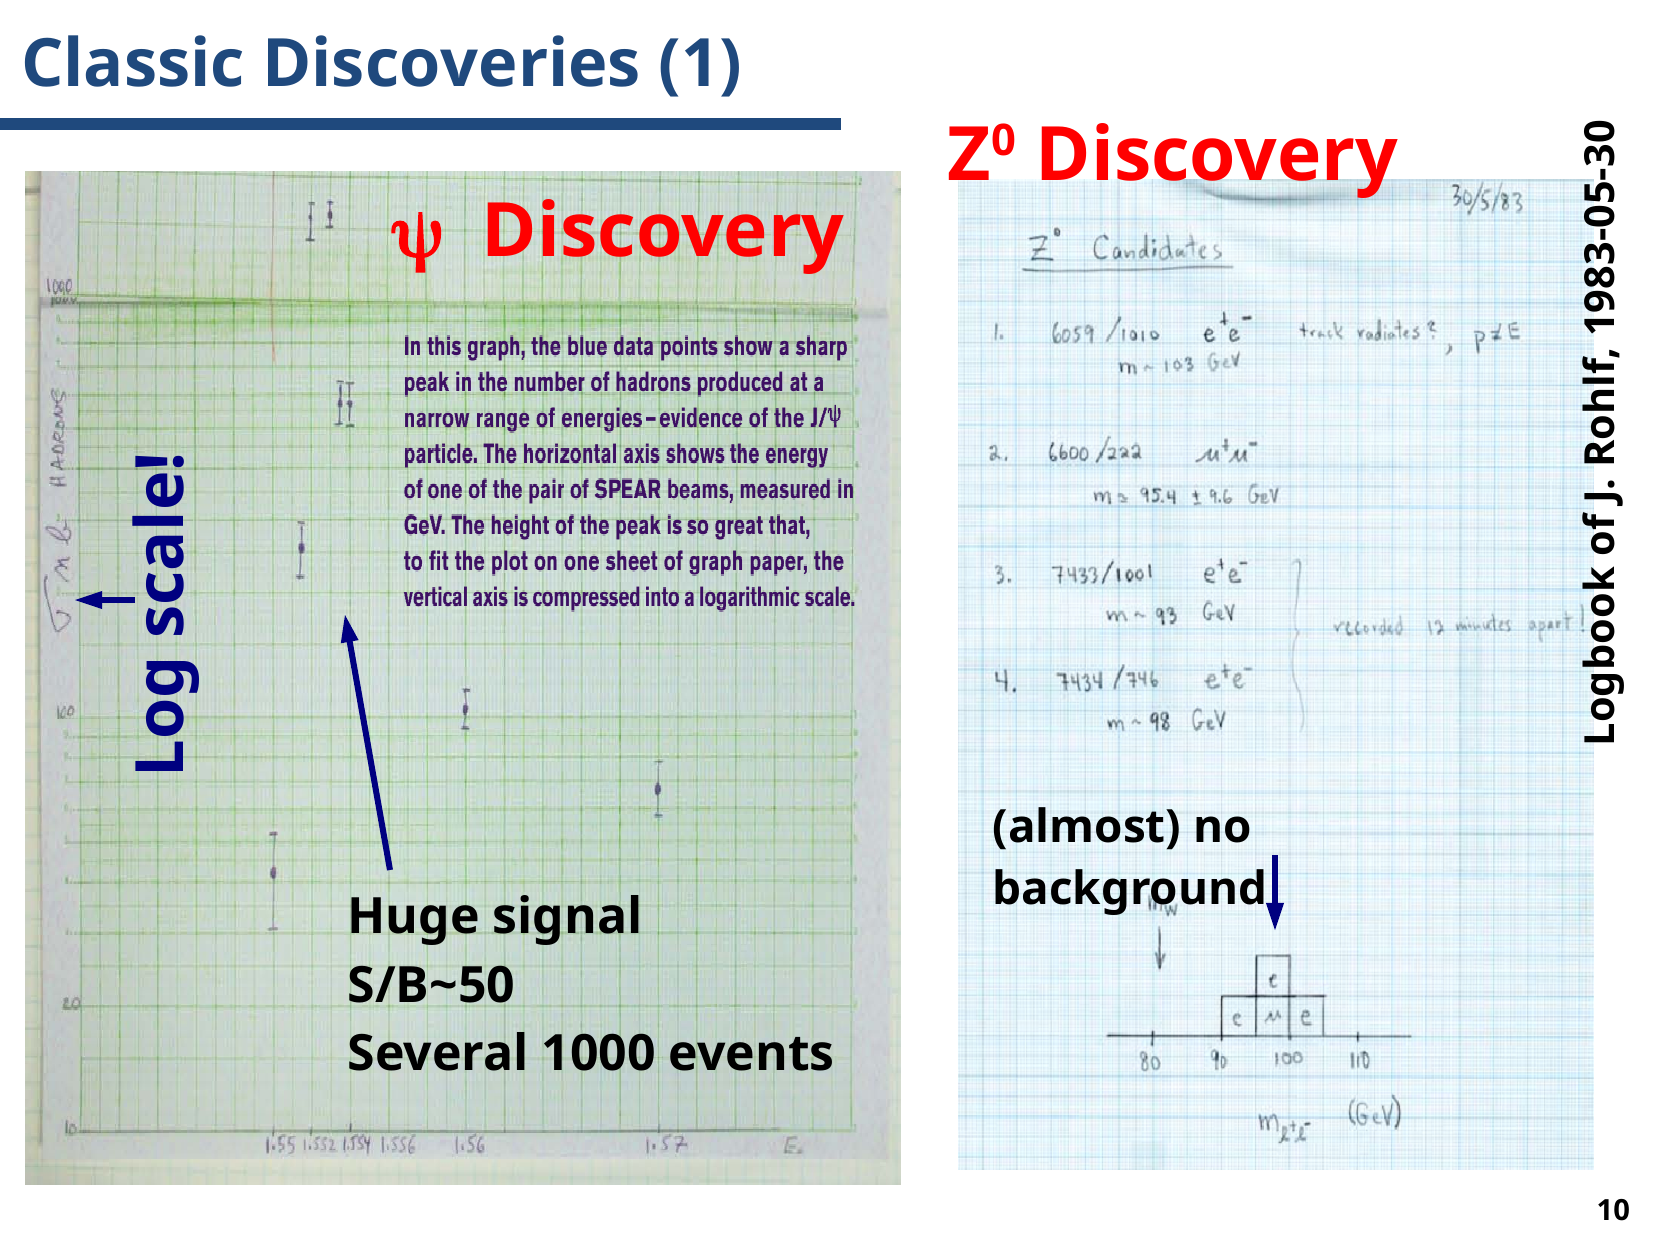

# Classic Discoveries (1)
Z0 Discovery
y Discovery
Logbook of J. Rohlf, 1983-05-30
Log scale!
(almost) no background
Huge signal
S/B~50
Several 1000 events
10